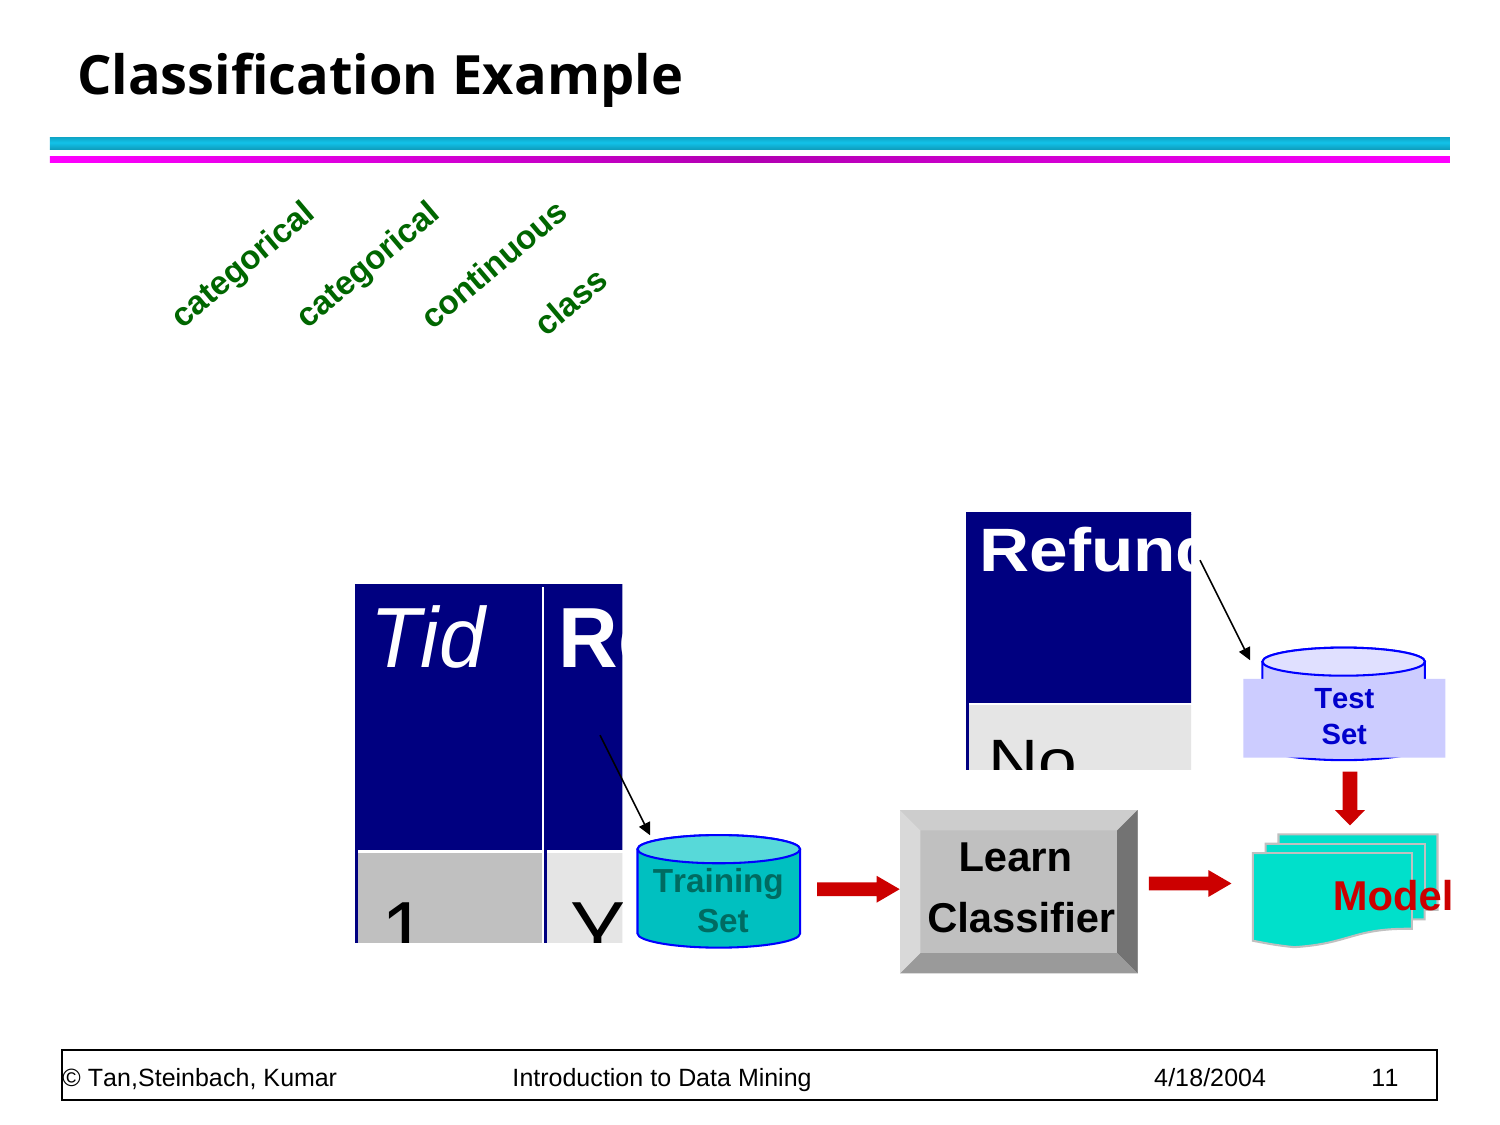

# Classification Example
categorical
categorical
continuous
class
Test
Set
Learn
Classifier
Model
Training
Set